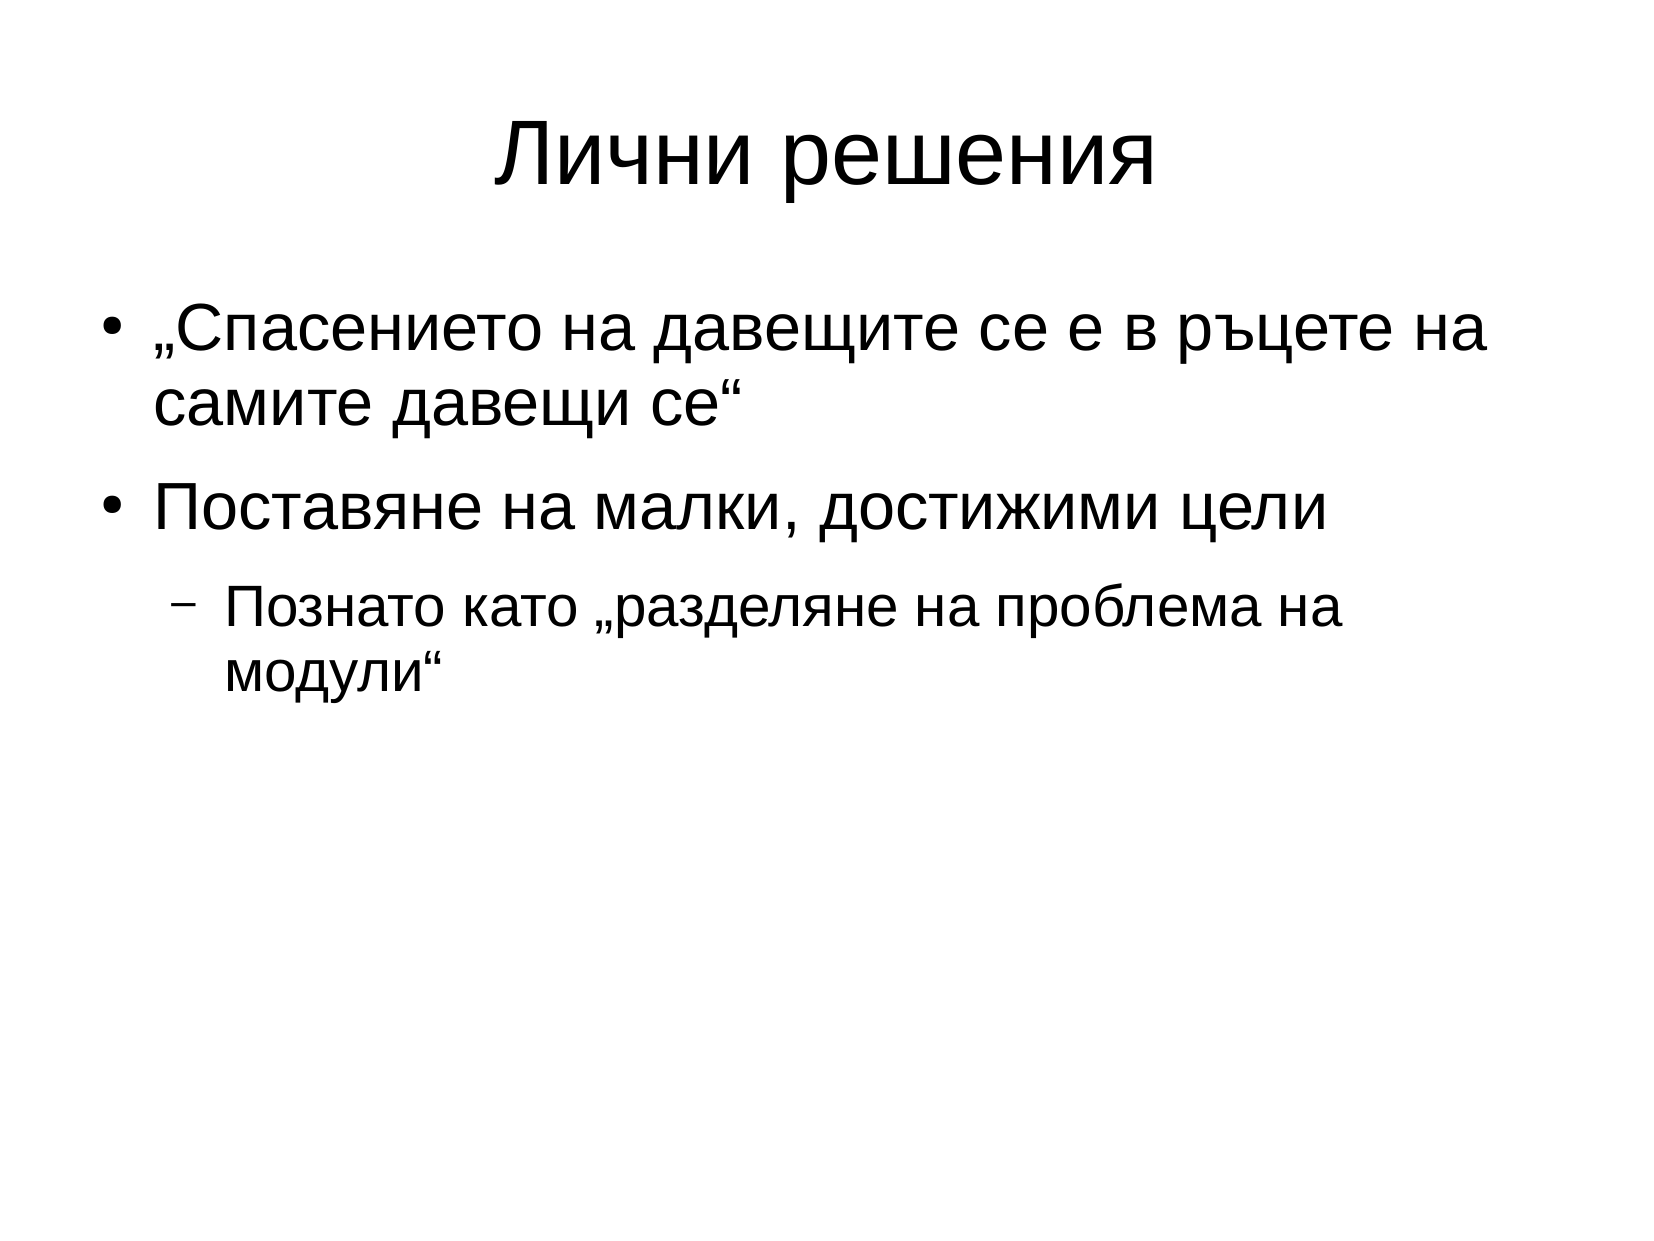

# Лични решения
„Спасението на давещите се е в ръцете на самите давещи се“
Поставяне на малки, достижими цели
Познато като „разделяне на проблема на модули“